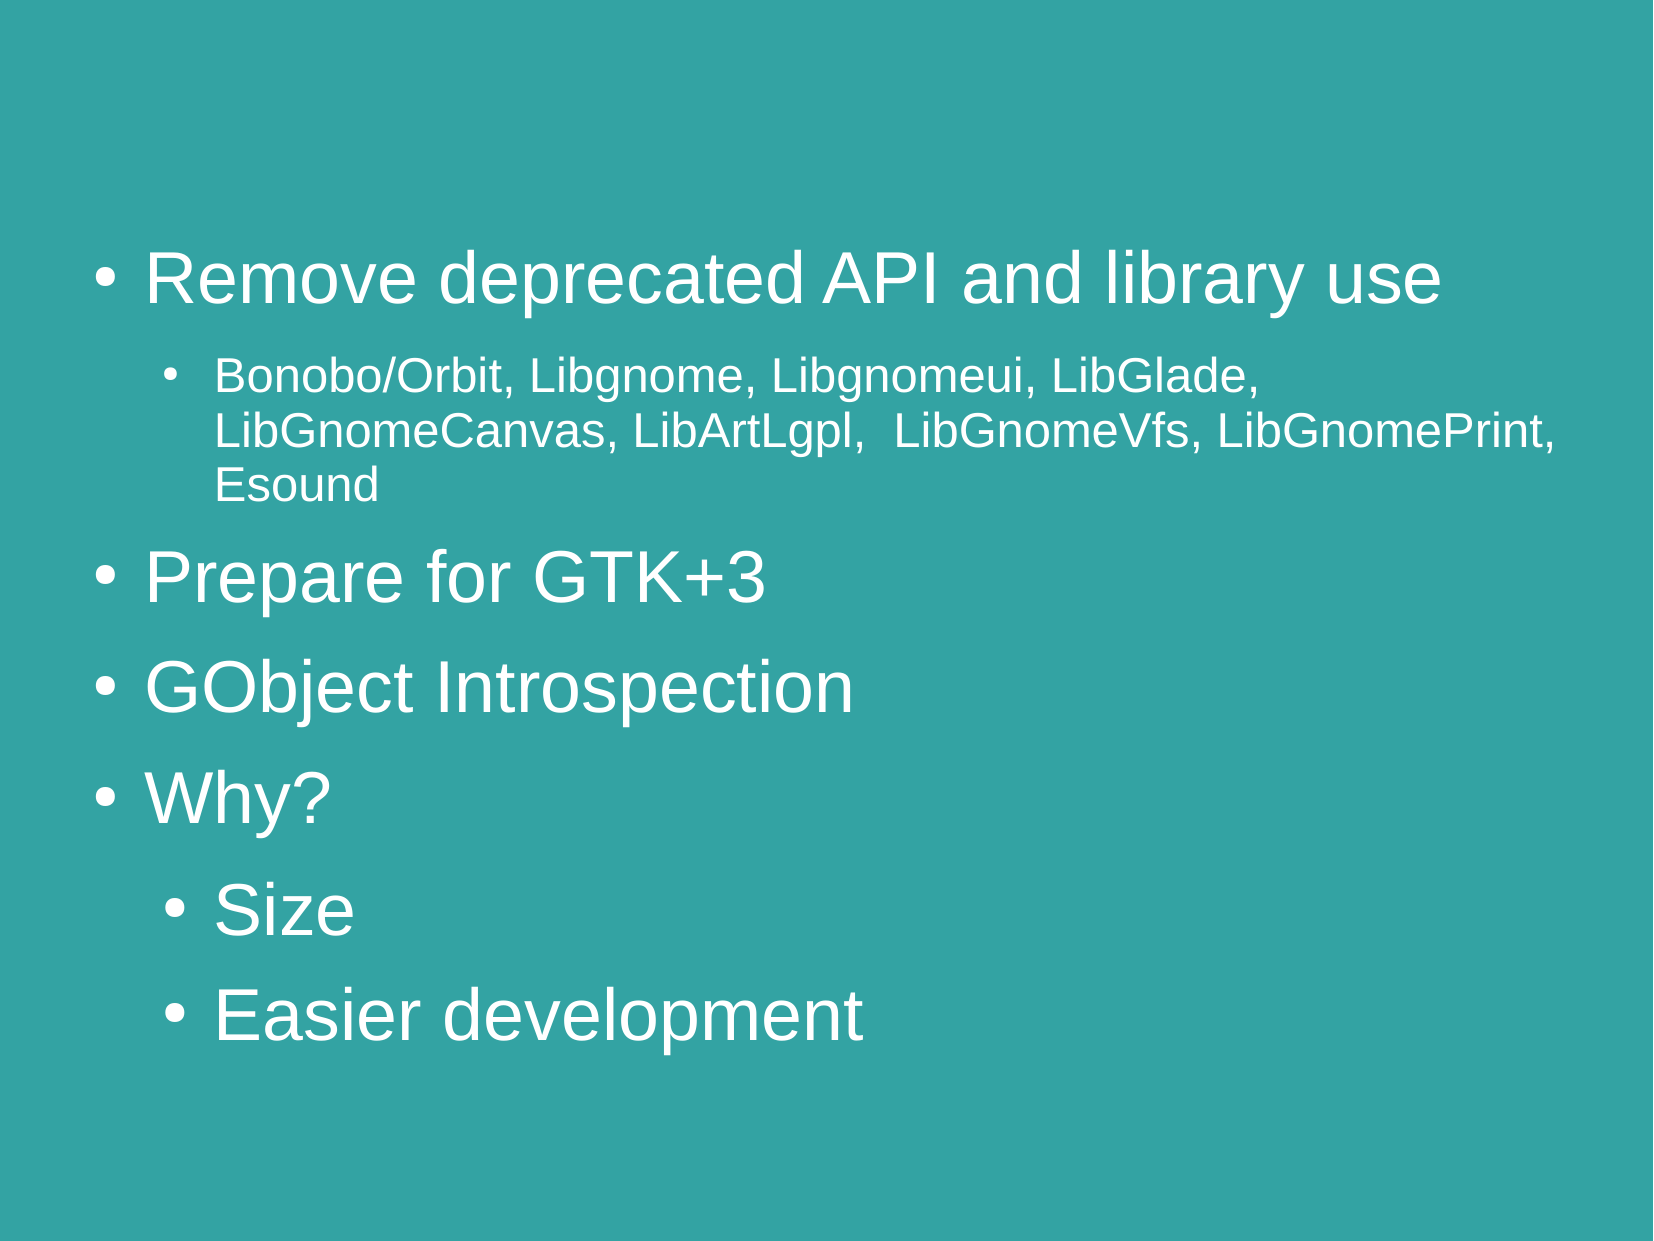

#
Remove deprecated API and library use
Bonobo/Orbit, Libgnome, Libgnomeui, LibGlade, LibGnomeCanvas, LibArtLgpl, LibGnomeVfs, LibGnomePrint, Esound
Prepare for GTK+3
GObject Introspection
Why?
Size
Easier development